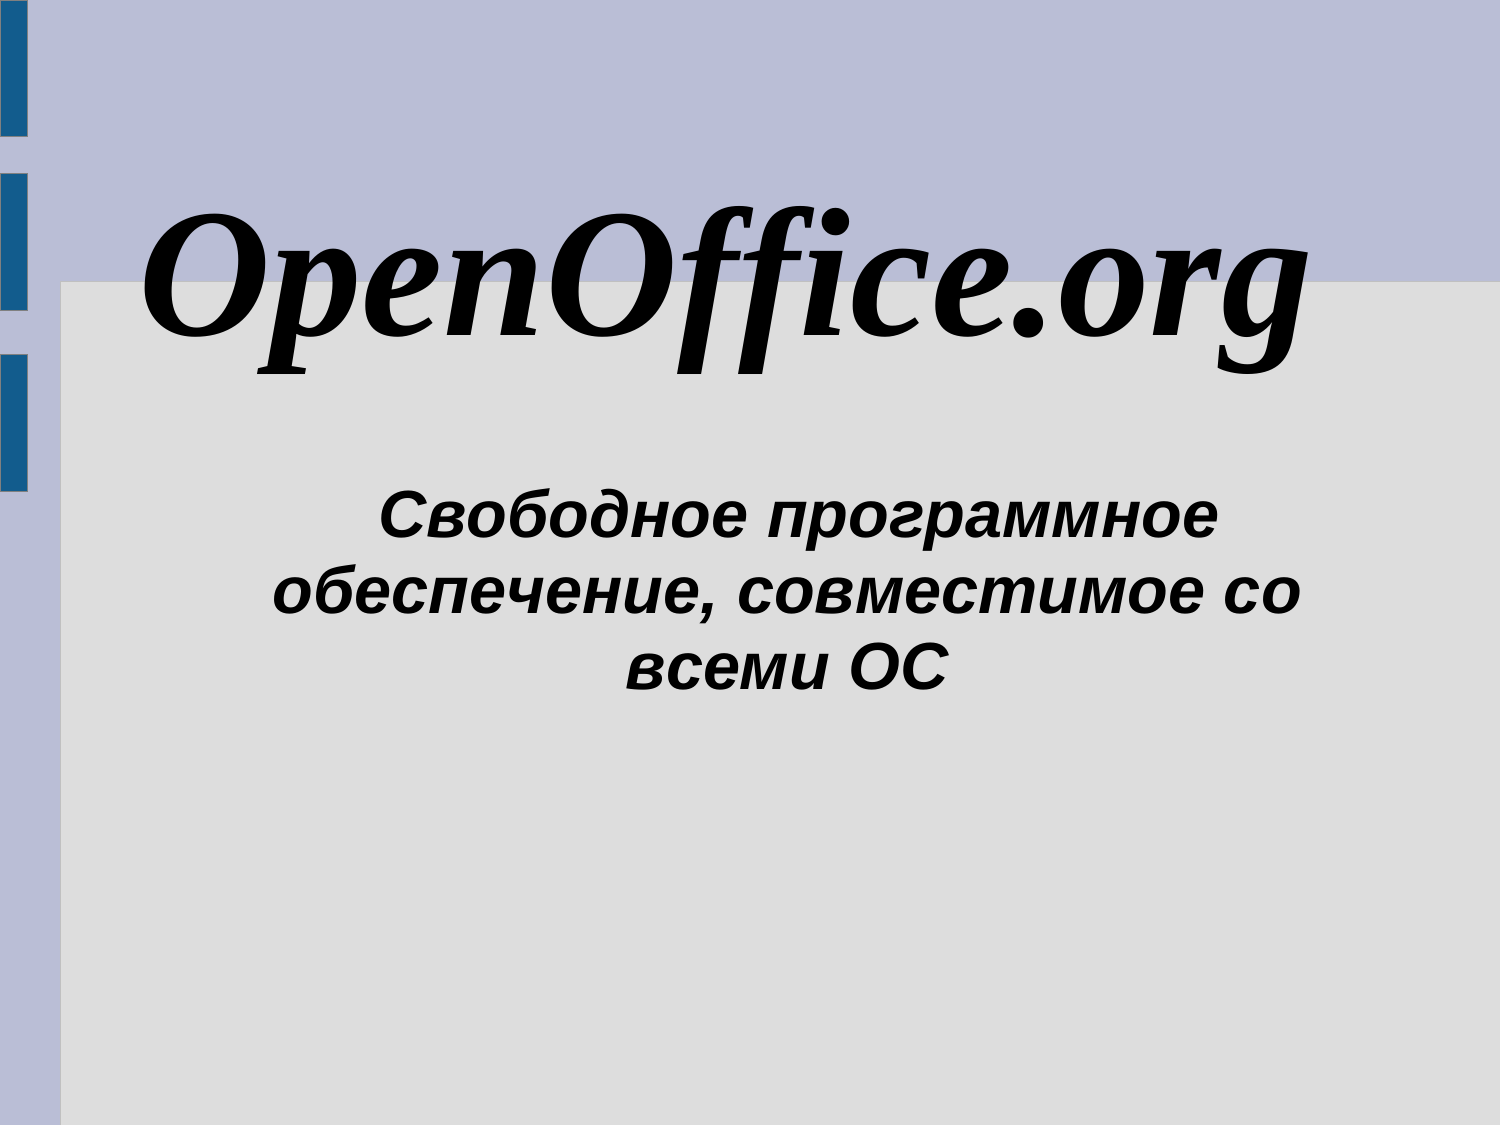

OpenOffice.org
Свободное программное обеспечение, совместимое со всеми ОС